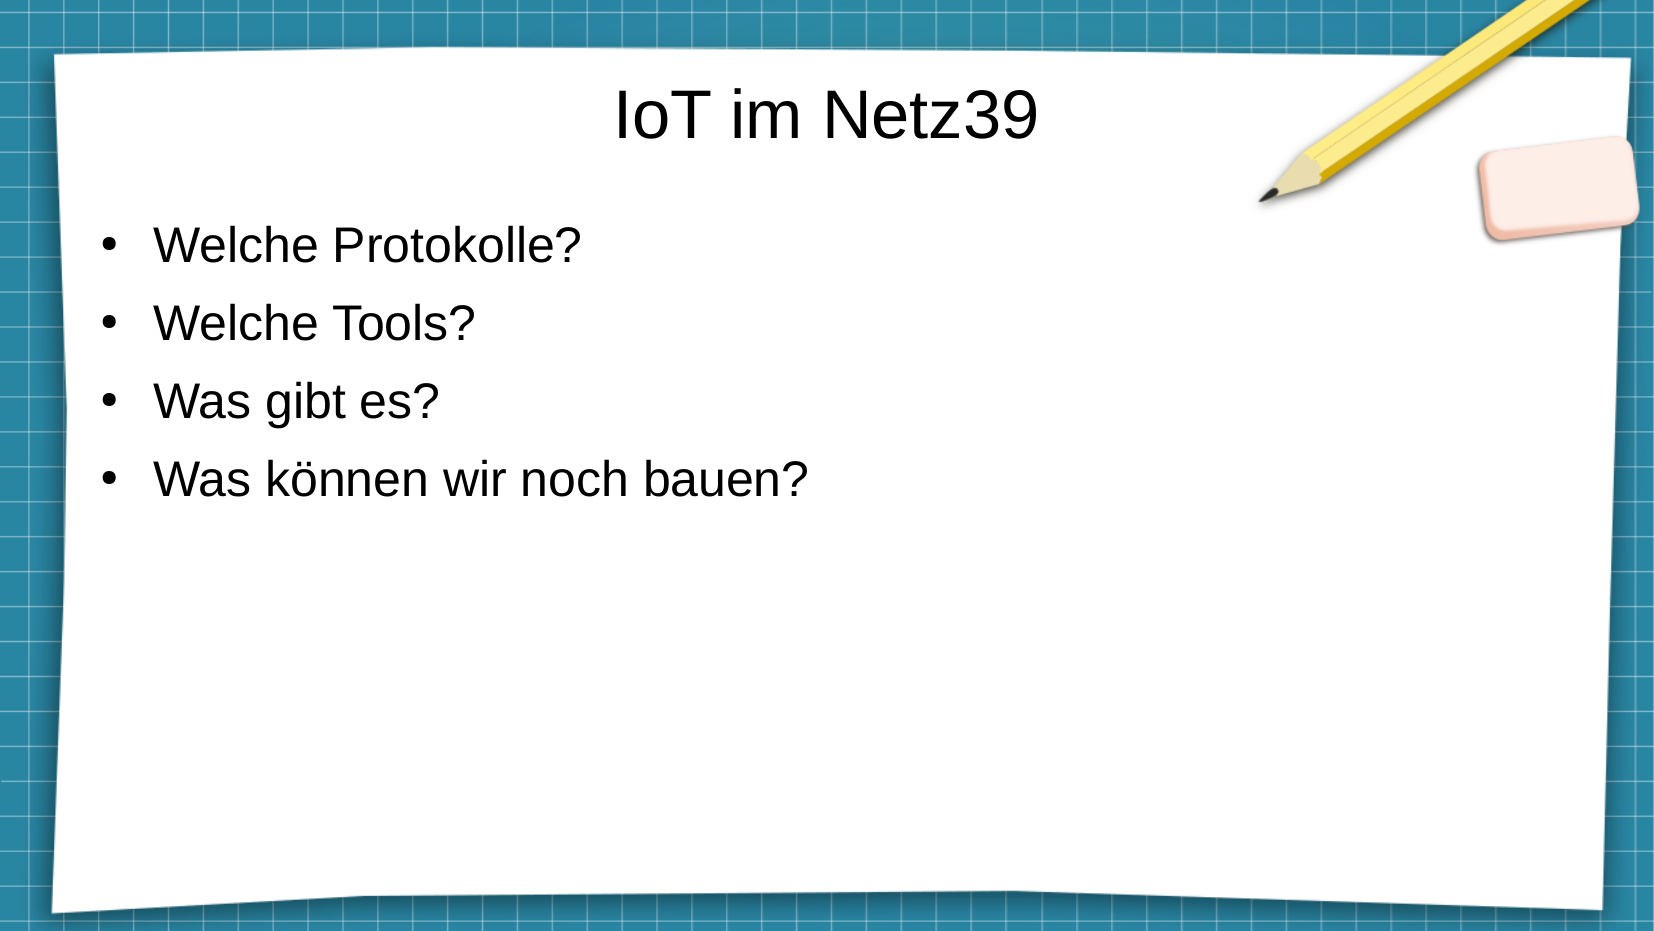

# IoT im Netz39
Welche Protokolle?
Welche Tools?
Was gibt es?
Was können wir noch bauen?